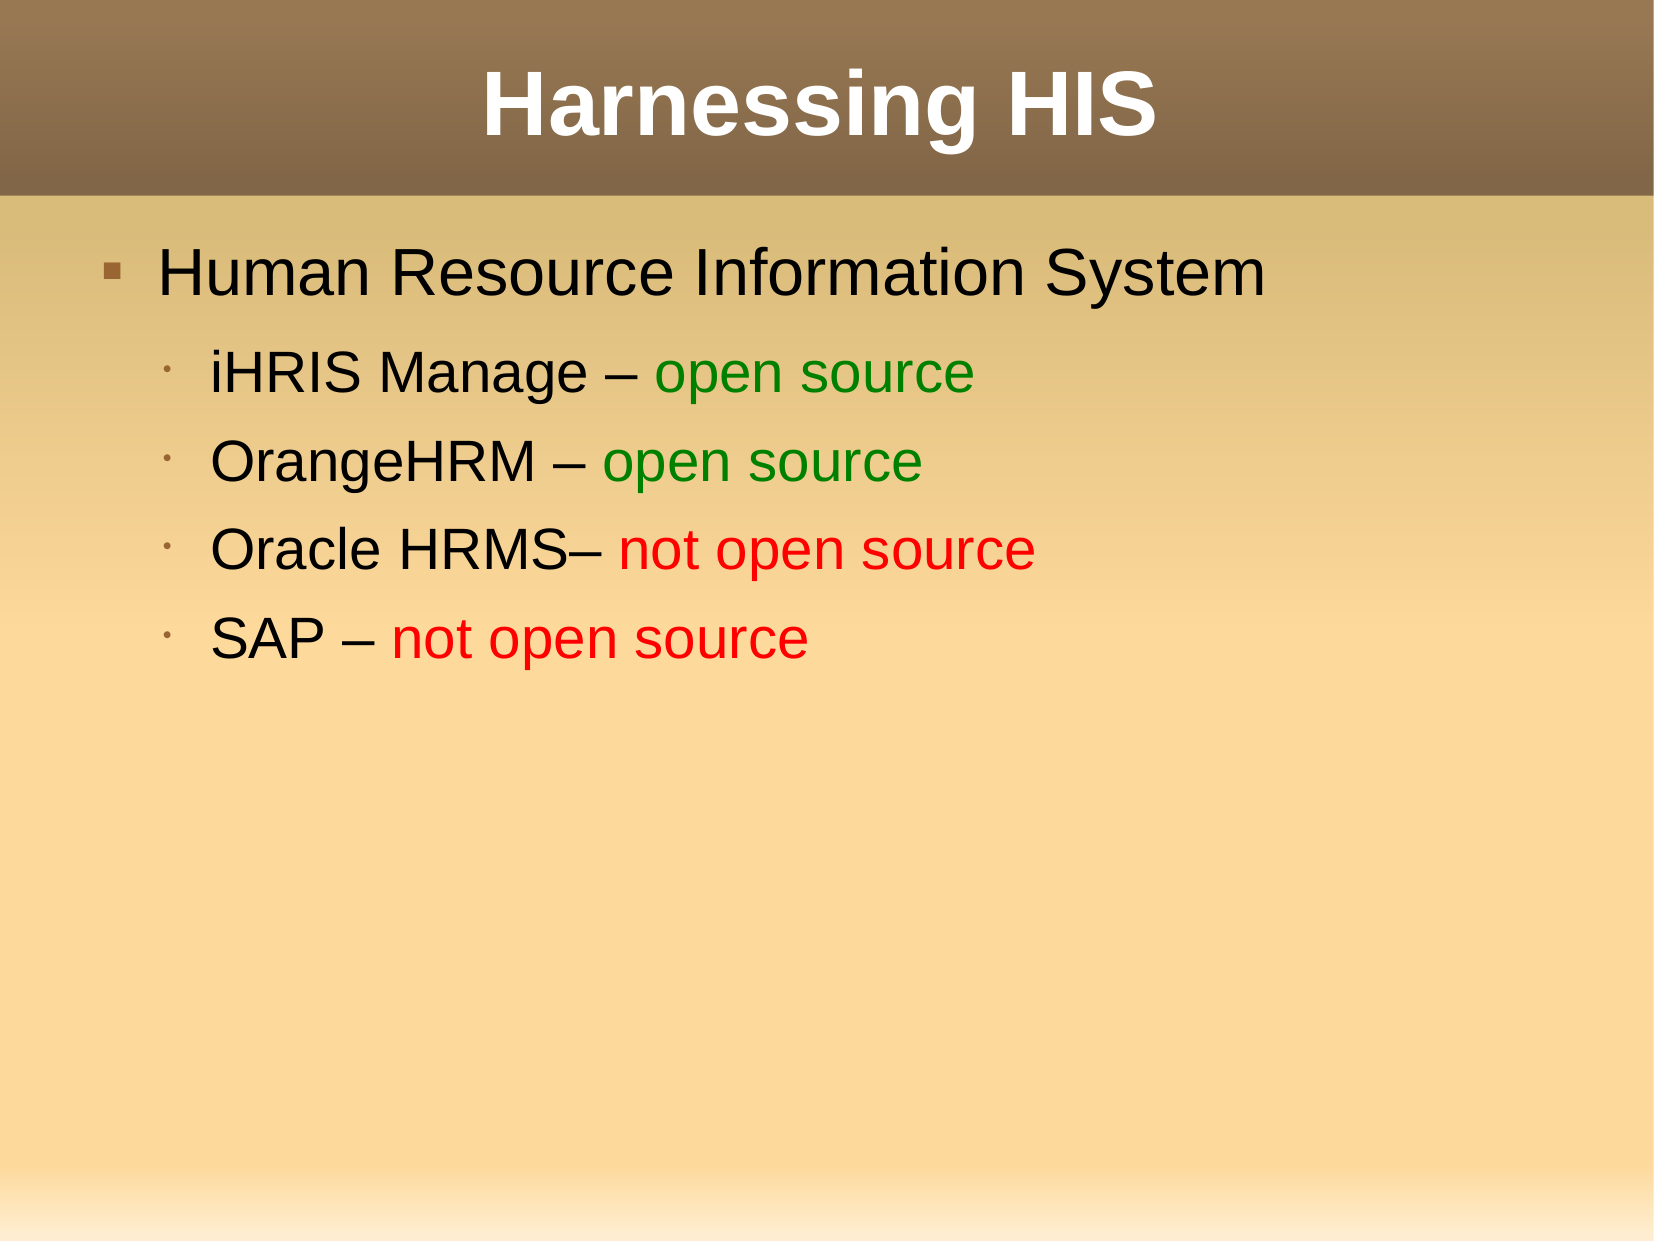

# Harnessing HIS
Human Resource Information System
iHRIS Manage – open source
OrangeHRM – open source
Oracle HRMS– not open source
SAP – not open source